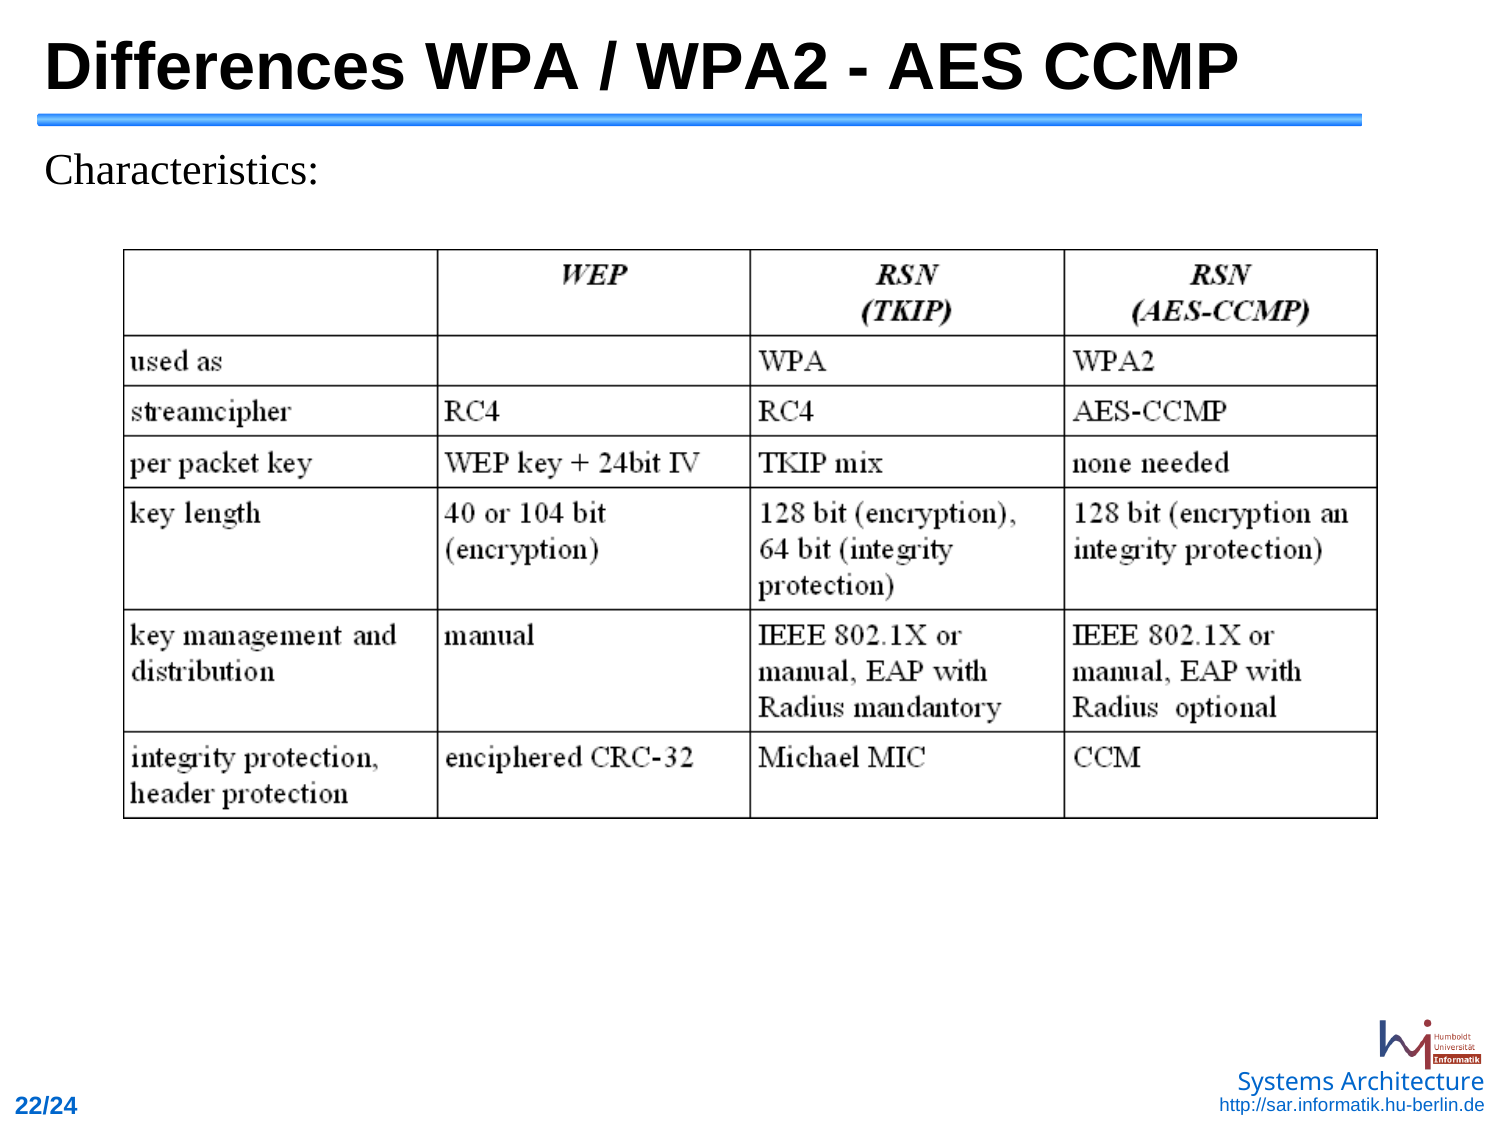

# Differences WPA / WPA2 - AES CCMP
Characteristics: